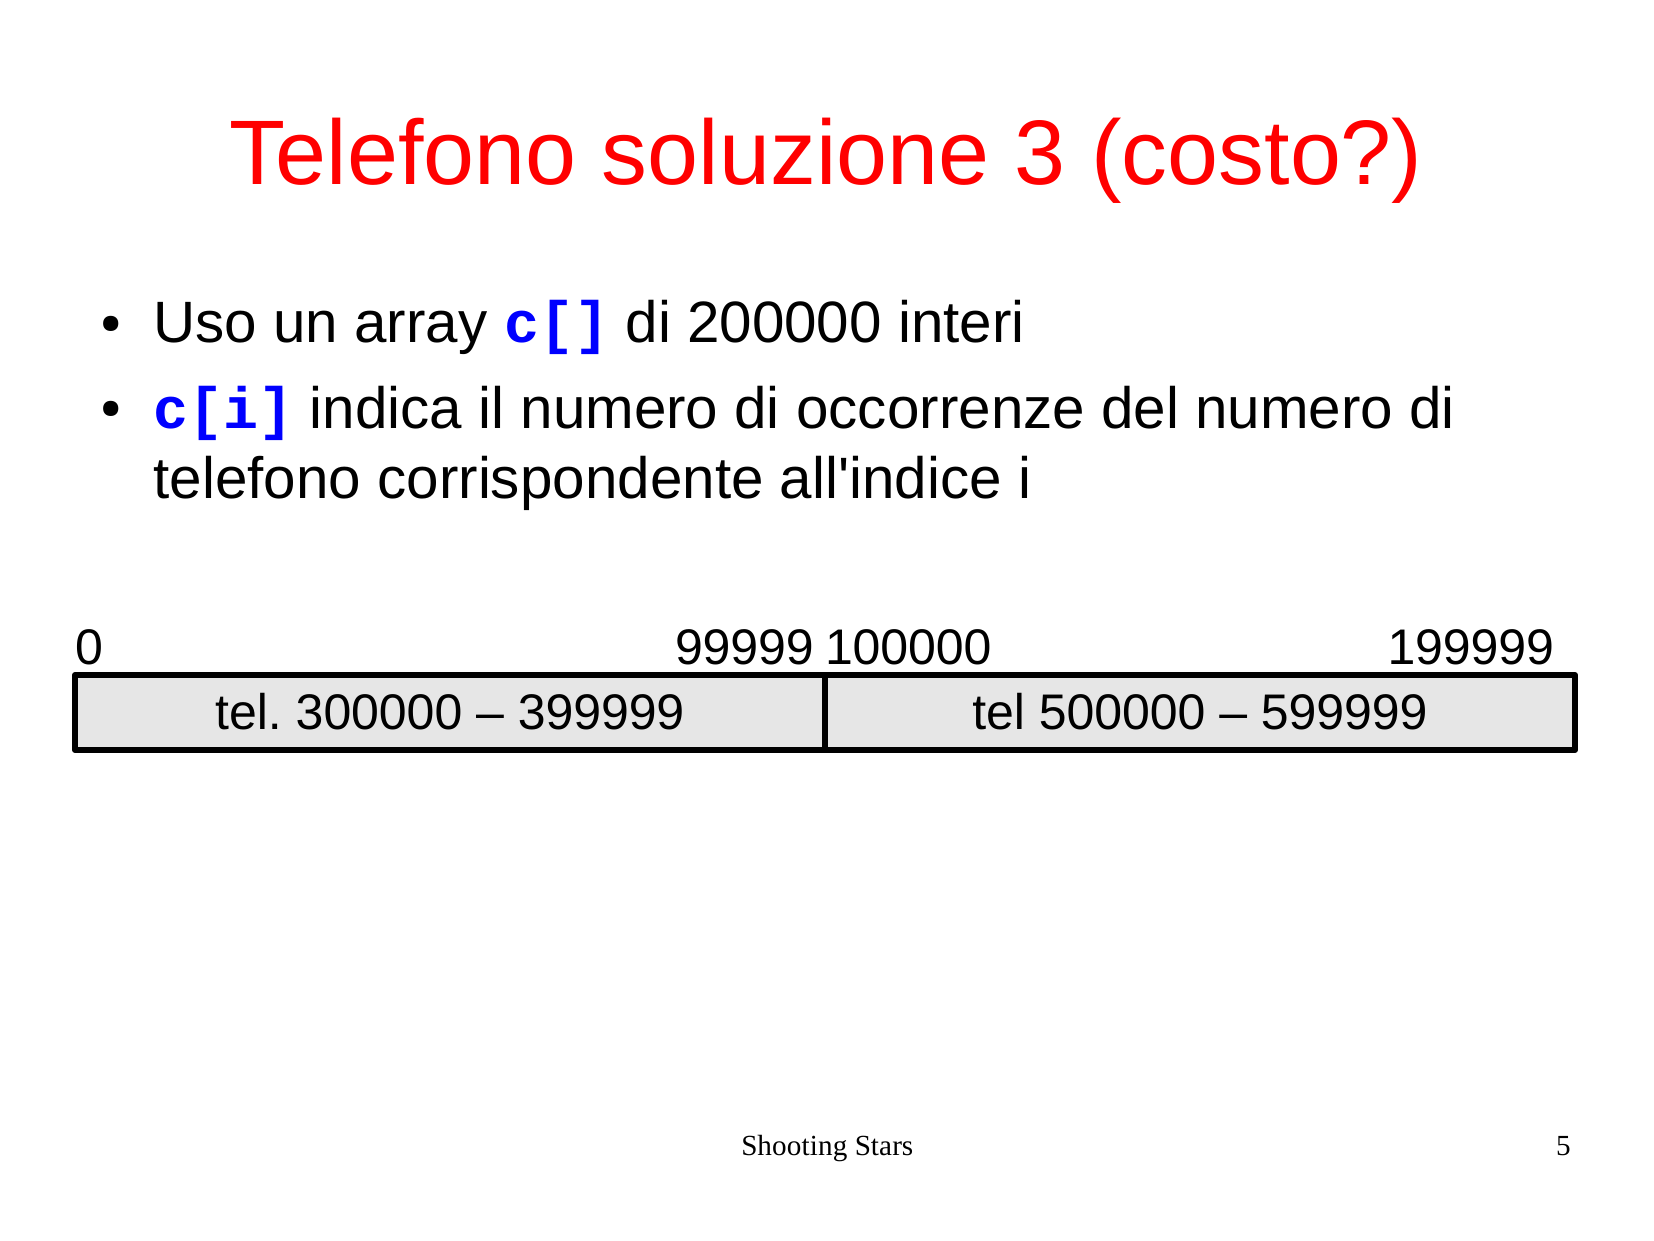

# Telefono soluzione 3 (costo?)
Uso un array c[] di 200000 interi
c[i] indica il numero di occorrenze del numero di telefono corrispondente all'indice i
0
99999
100000
199999
tel. 300000 – 399999
tel 500000 – 599999
Shooting Stars
5